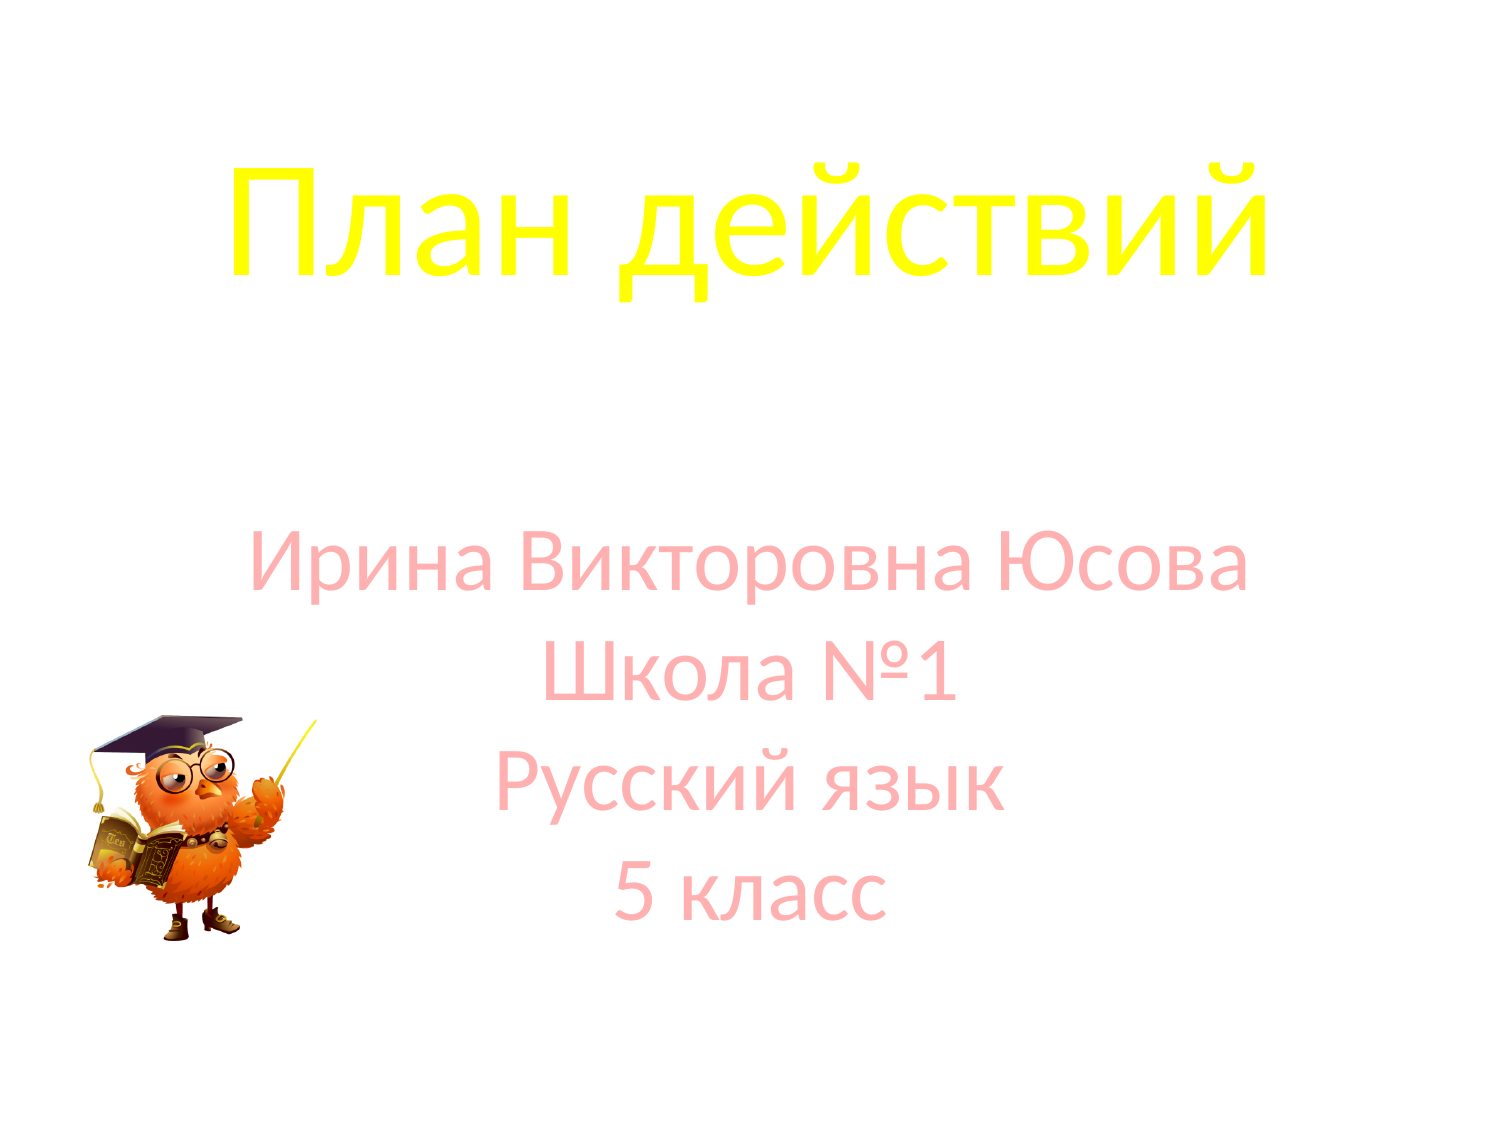

# План действий
Ирина Викторовна Юсова
Школа №1
Русский язык
5 класс